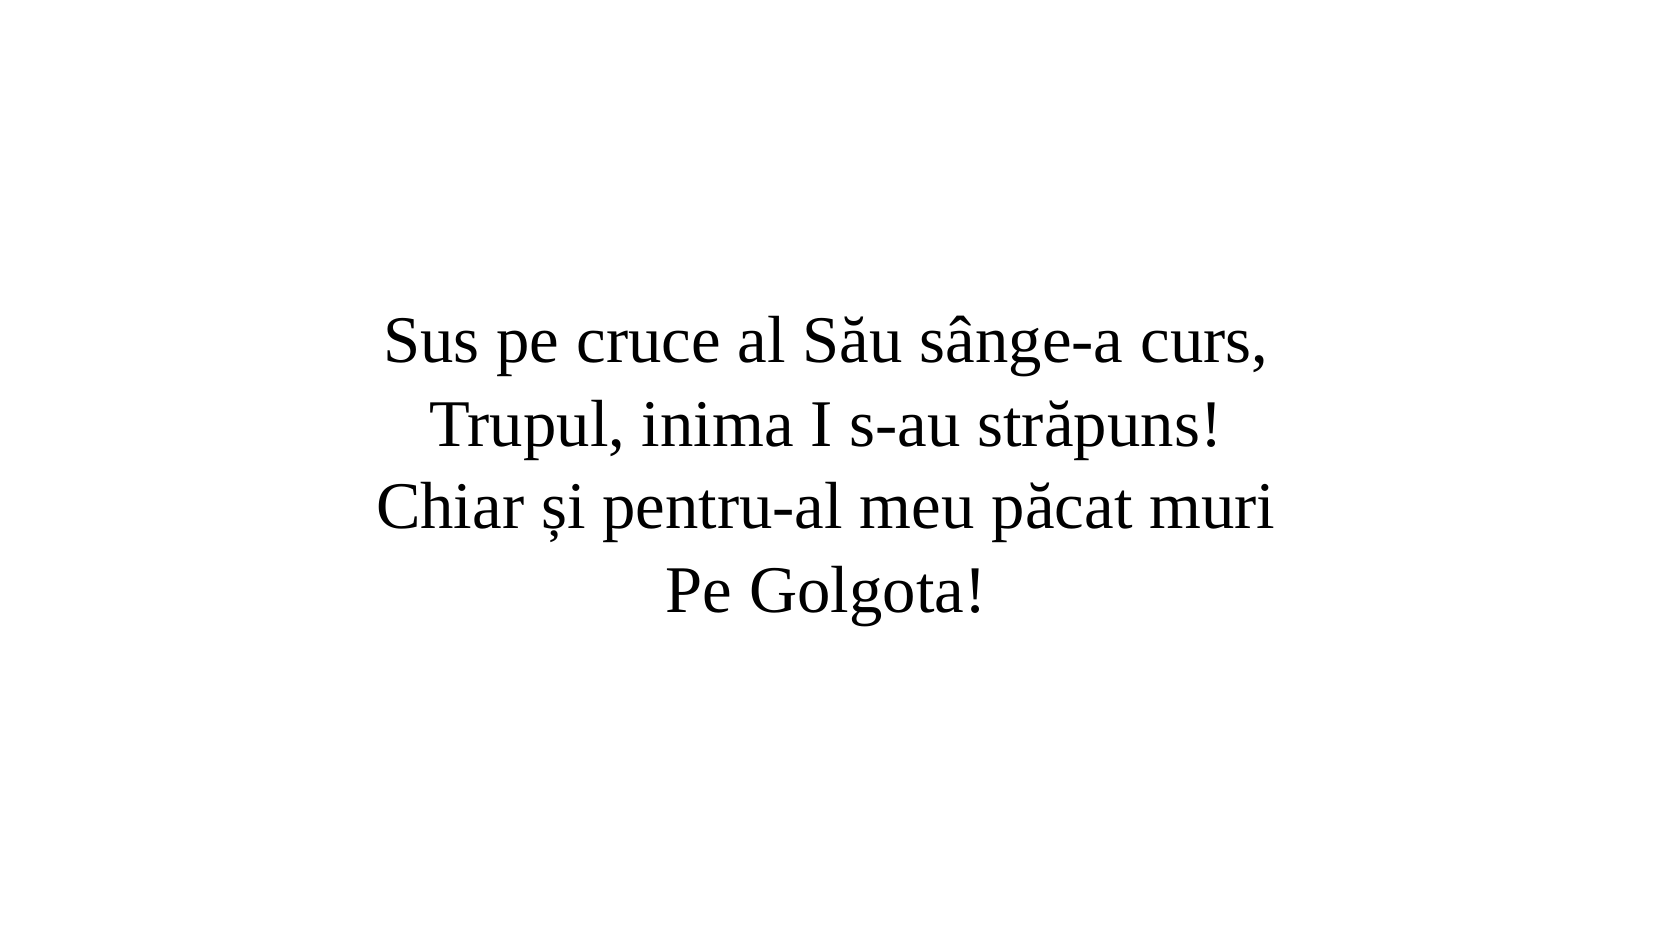

# Sus pe cruce al Său sânge-a curs,
Trupul, inima I s-au străpuns!
Chiar și pentru-al meu păcat muri
Pe Golgota!